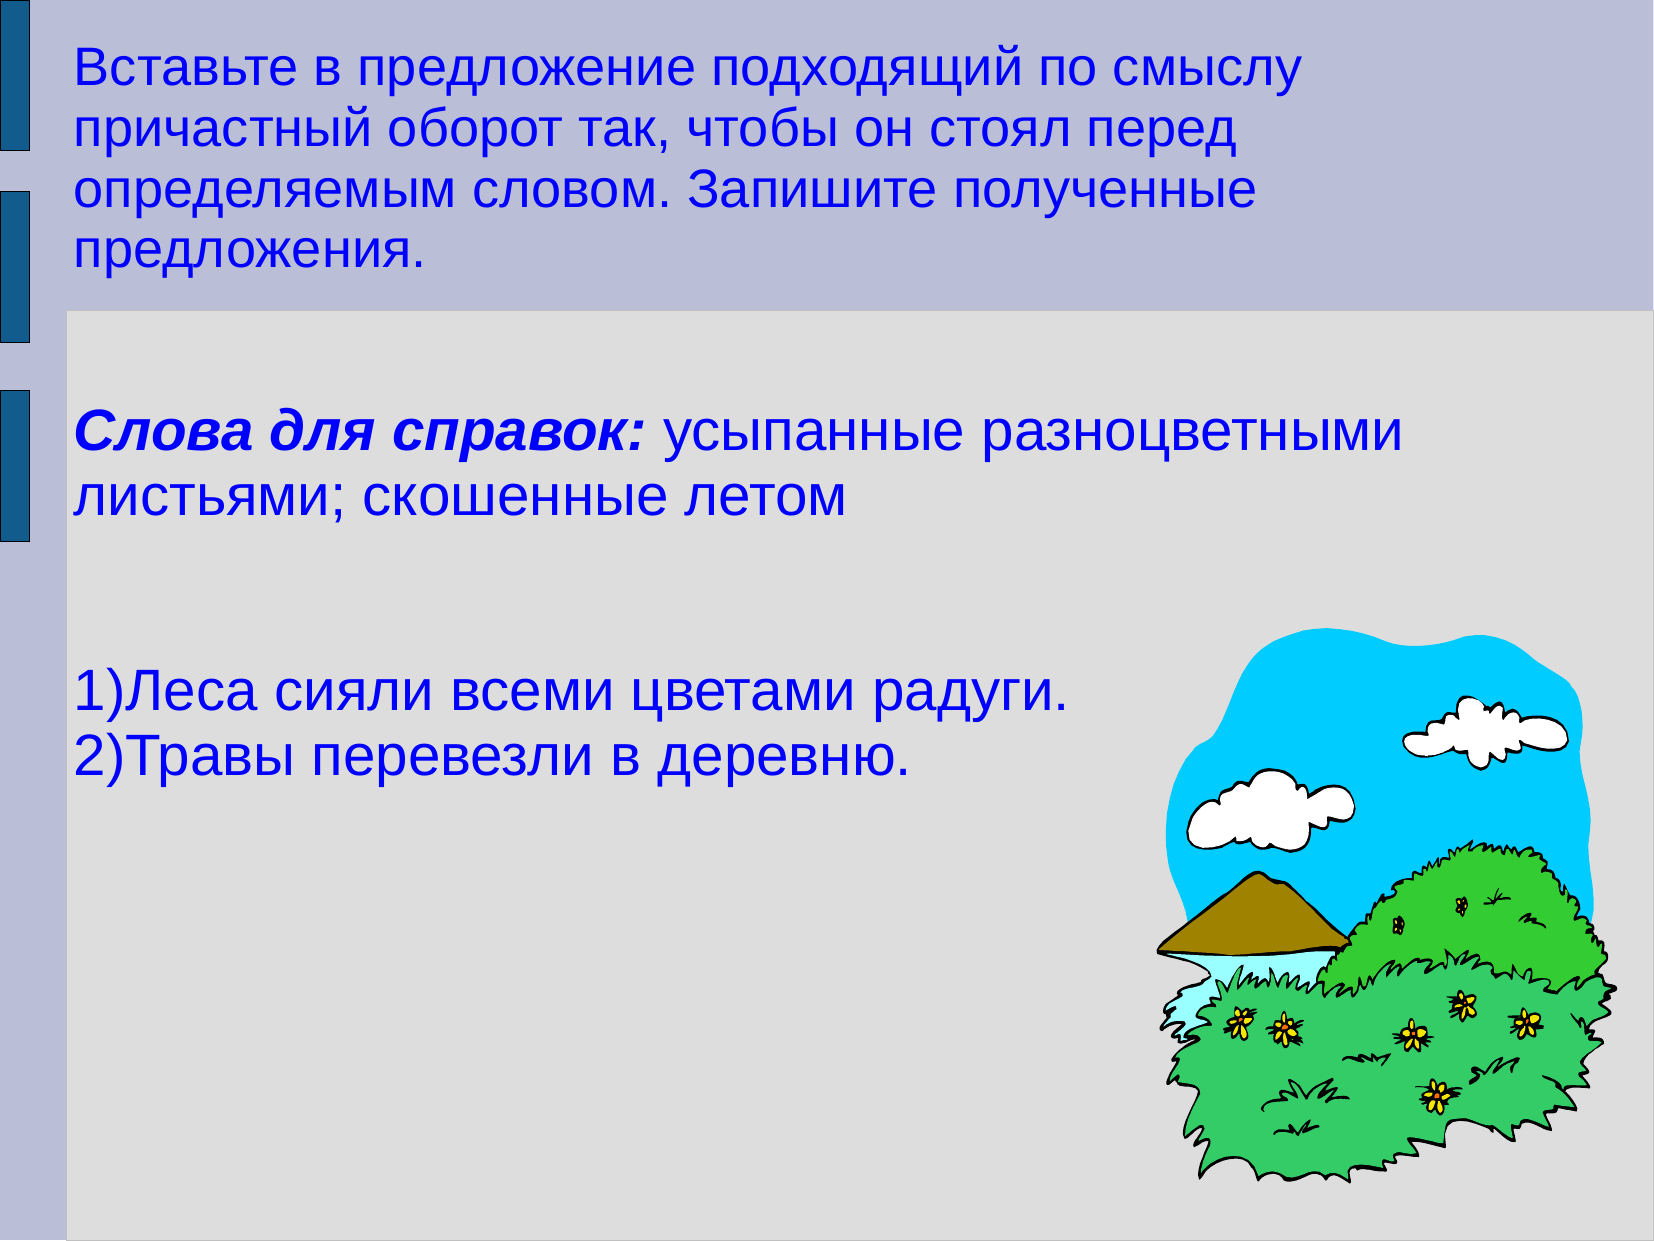

Вставьте в предложение подходящий по смыслу причастный оборот так, чтобы он стоял перед определяемым словом. Запишите полученные предложения.
Слова для справок: усыпанные разноцветными листьями; скошенные летом
1)Леса сияли всеми цветами радуги.
2)Травы перевезли в деревню.